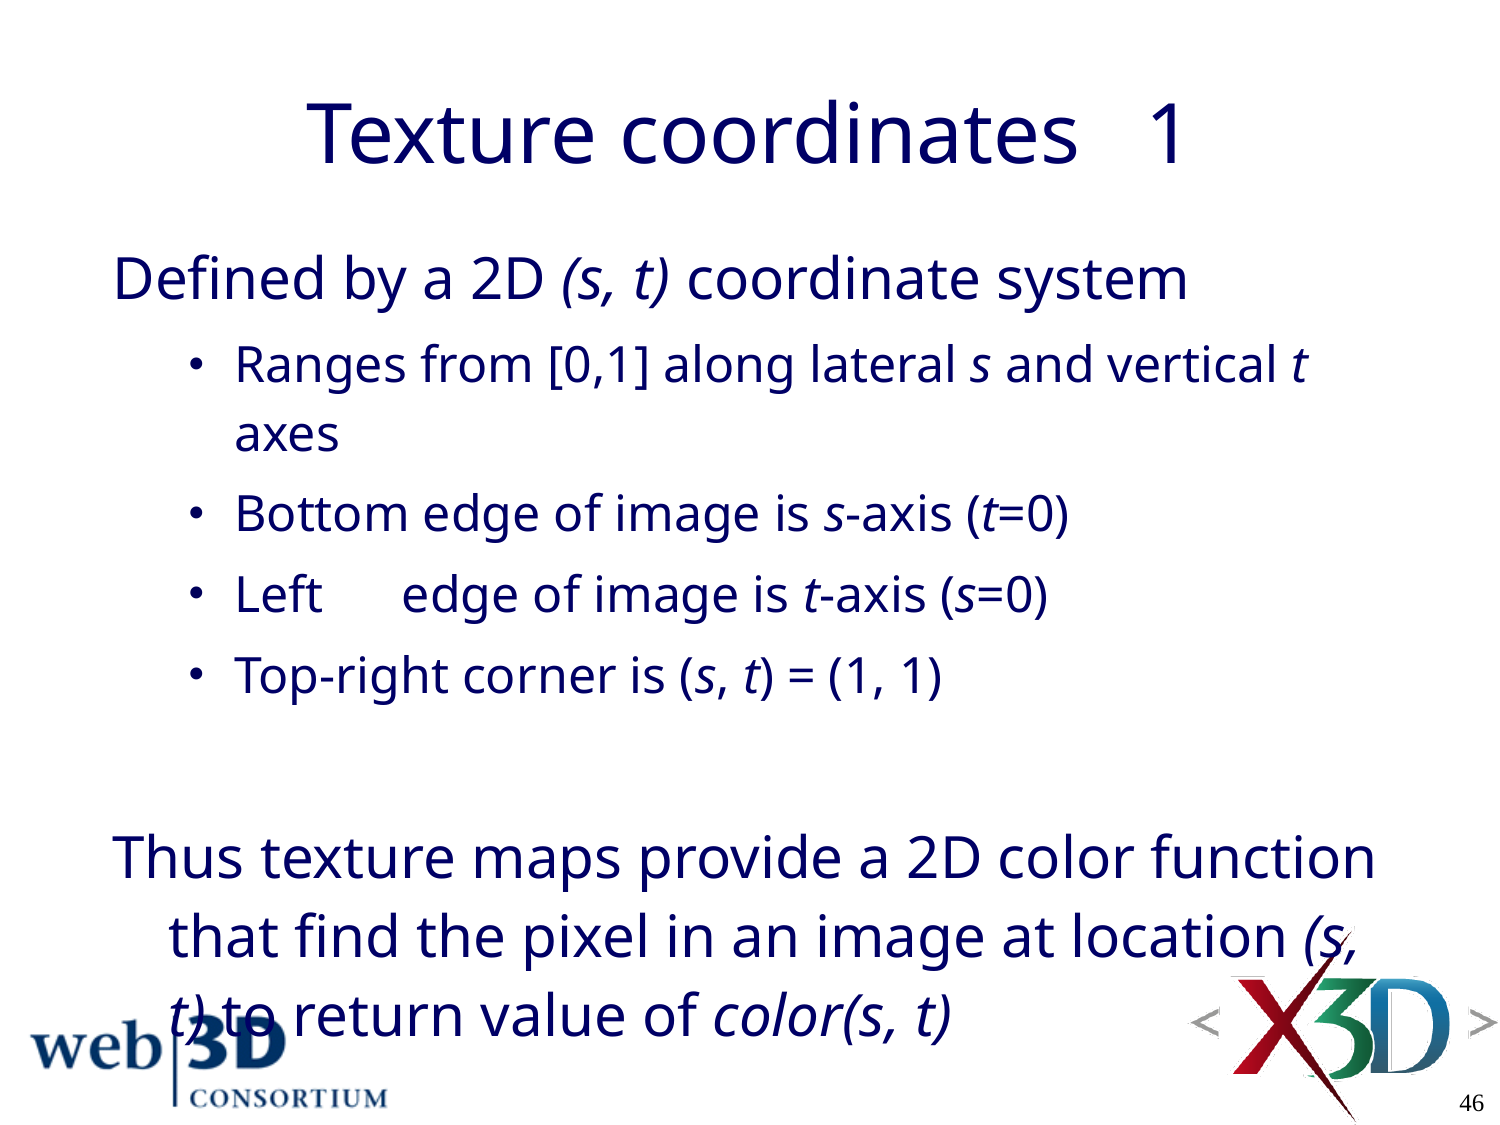

# Texture coordinates 1
Defined by a 2D (s, t) coordinate system
Ranges from [0,1] along lateral s and vertical t axes
Bottom edge of image is s-axis (t=0)
Left edge of image is t-axis (s=0)
Top-right corner is (s, t) = (1, 1)
Thus texture maps provide a 2D color function that find the pixel in an image at location (s, t) to return value of color(s, t)